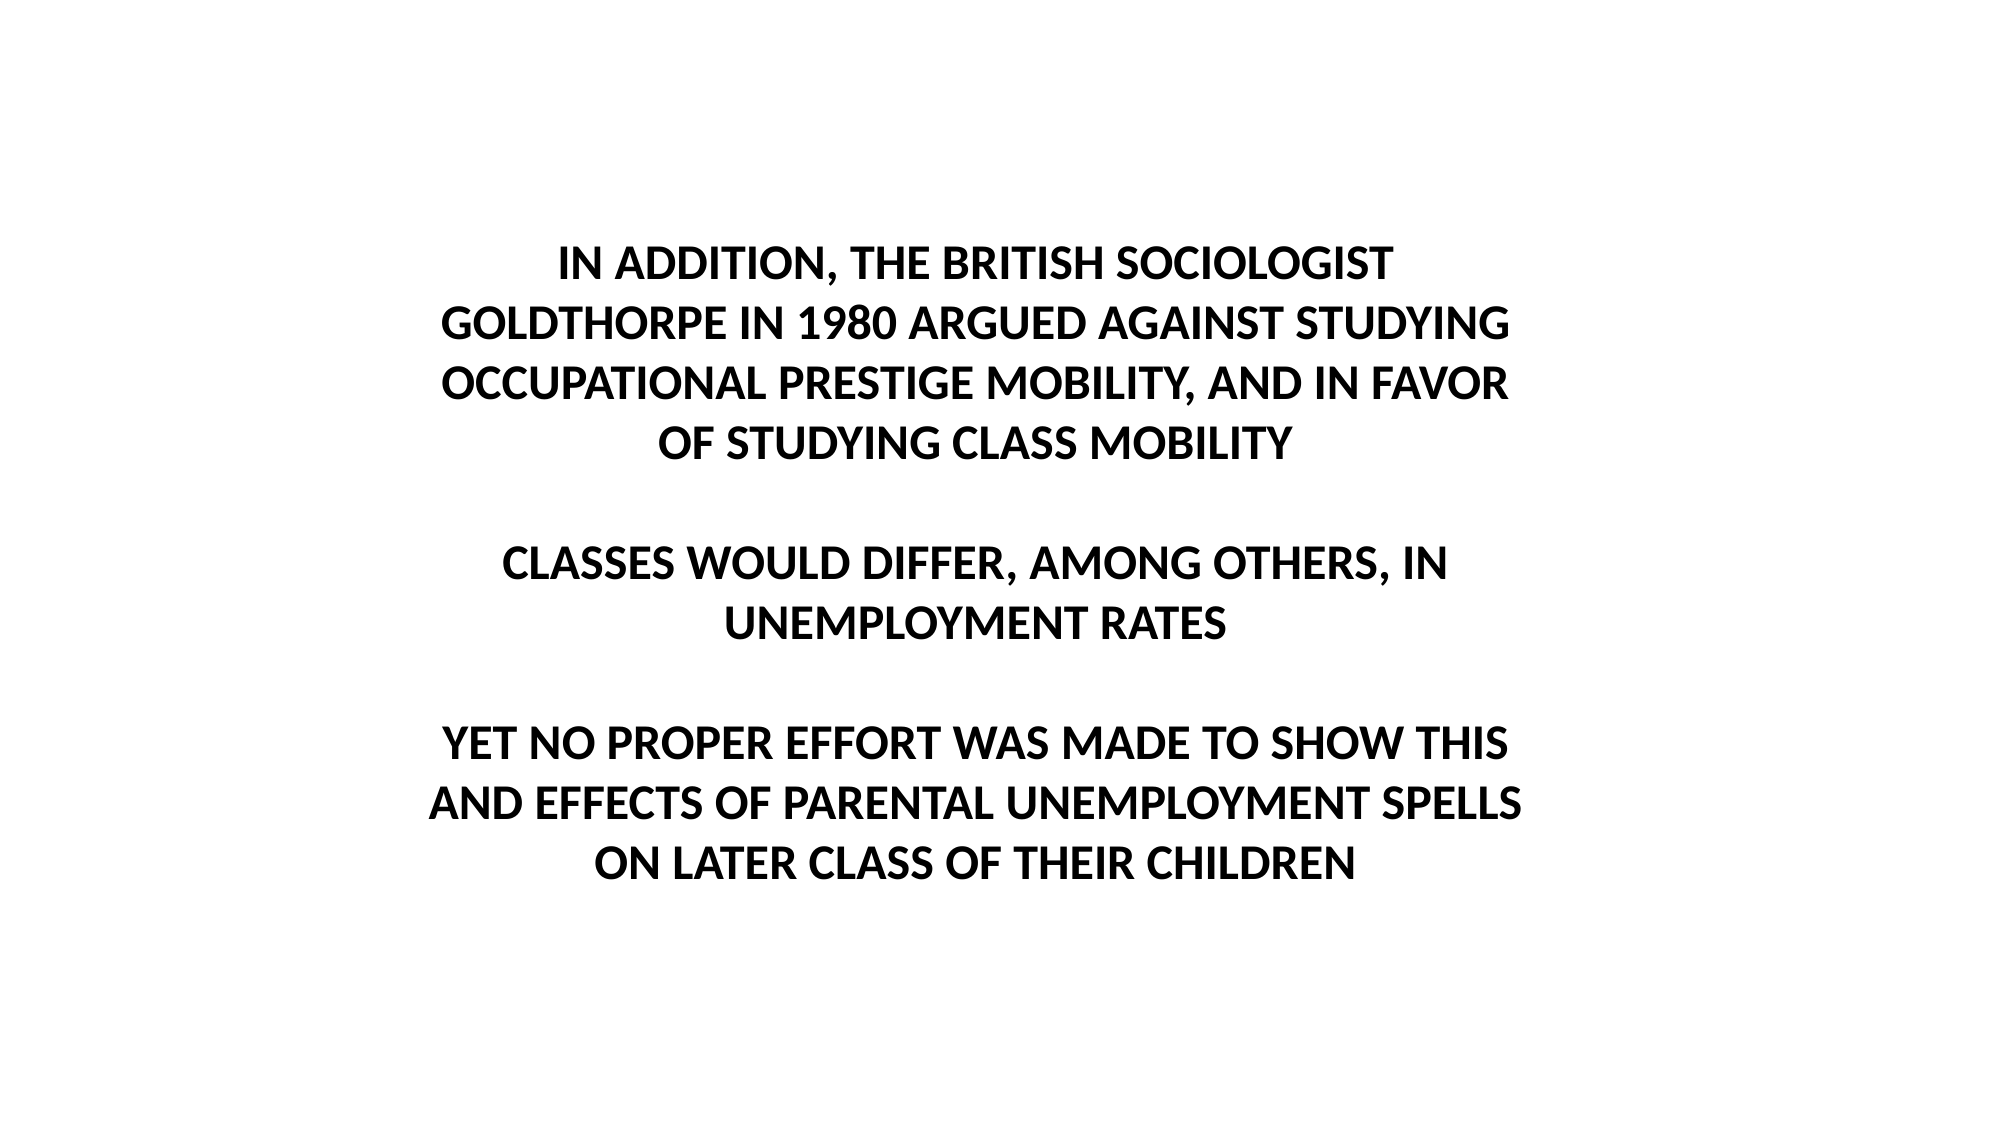

IN ADDITION, THE BRITISH SOCIOLOGIST GOLDTHORPE IN 1980 ARGUED AGAINST STUDYING OCCUPATIONAL PRESTIGE MOBILITY, AND IN FAVOR OF STUDYING CLASS MOBILITY
CLASSES WOULD DIFFER, AMONG OTHERS, IN UNEMPLOYMENT RATES
YET NO PROPER EFFORT WAS MADE TO SHOW THIS AND EFFECTS OF PARENTAL UNEMPLOYMENT SPELLS ON LATER CLASS OF THEIR CHILDREN